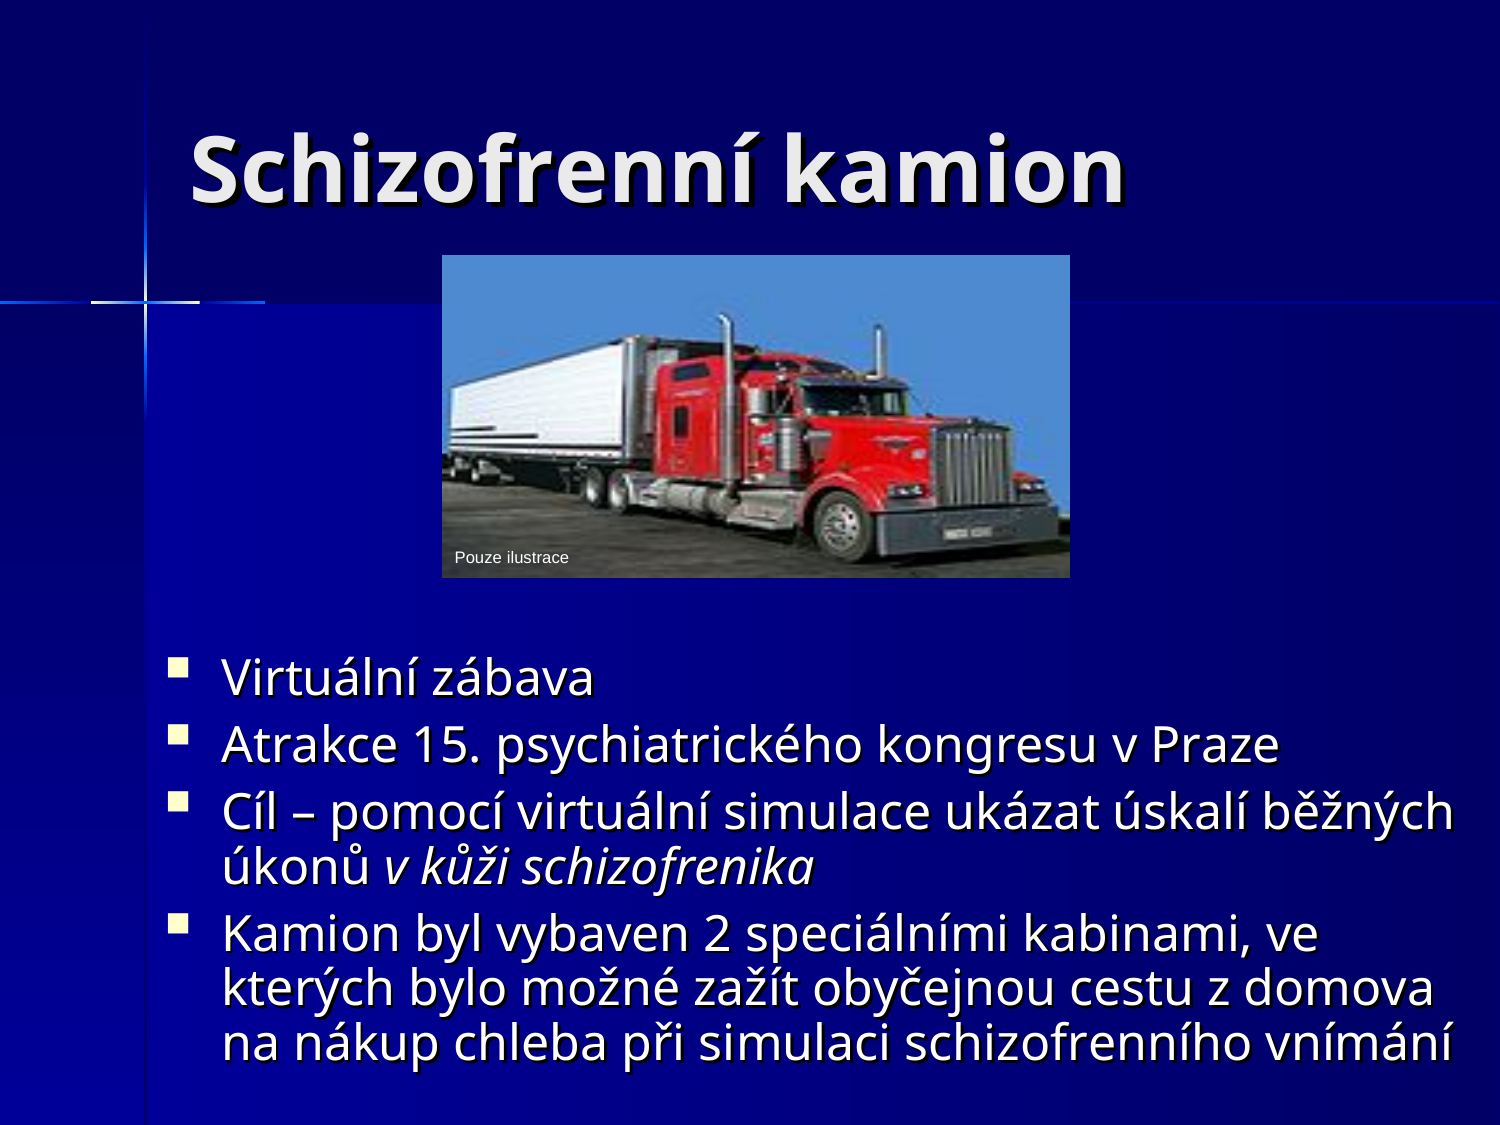

# Schizofrenní kamion
Pouze ilustrace
Virtuální zábava
Atrakce 15. psychiatrického kongresu v Praze
Cíl – pomocí virtuální simulace ukázat úskalí běžných úkonů v kůži schizofrenika
Kamion byl vybaven 2 speciálními kabinami, ve kterých bylo možné zažít obyčejnou cestu z domova na nákup chleba při simulaci schizofrenního vnímání